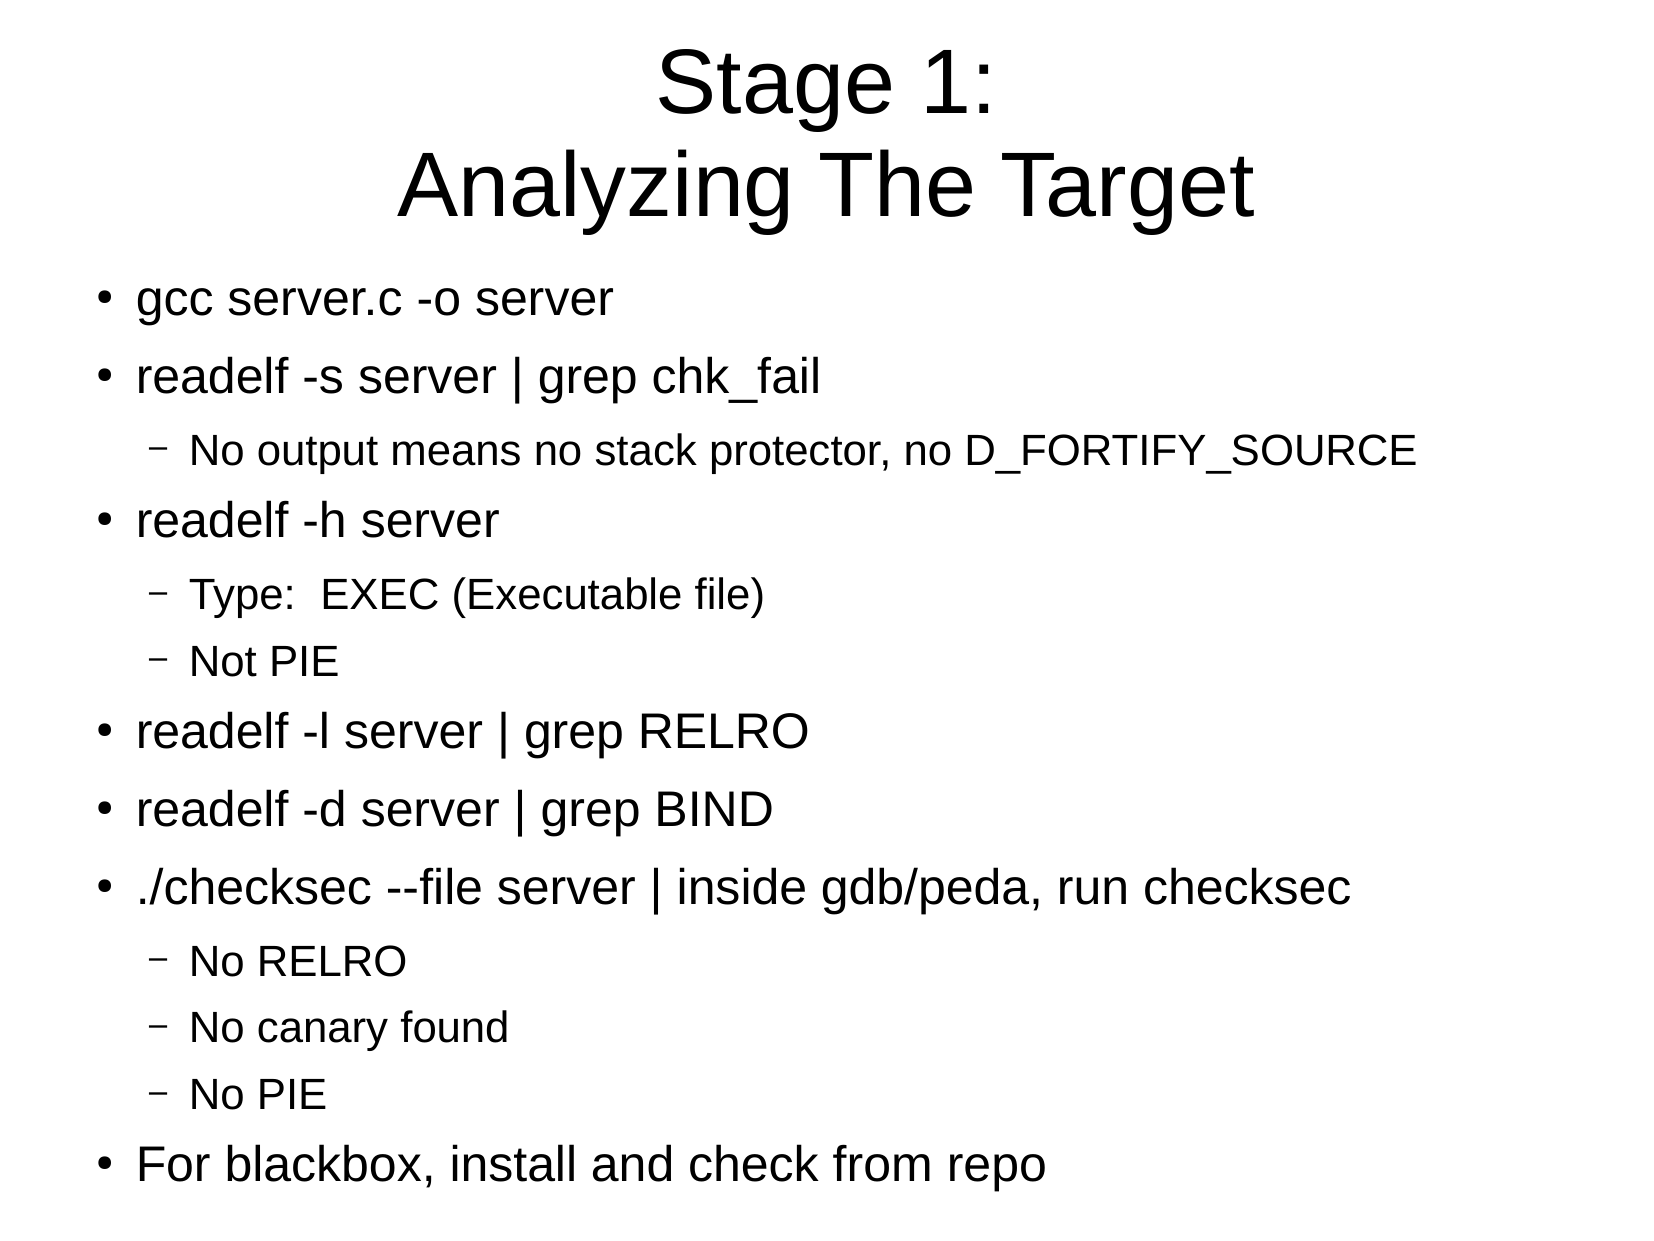

# Stage 1: Analyzing The Target
gcc server.c -o server
readelf -s server | grep chk_fail
No output means no stack protector, no D_FORTIFY_SOURCE
readelf -h server
Type: EXEC (Executable file)
Not PIE
readelf -l server | grep RELRO
readelf -d server | grep BIND
./checksec --file server | inside gdb/peda, run checksec
No RELRO
No canary found
No PIE
For blackbox, install and check from repo